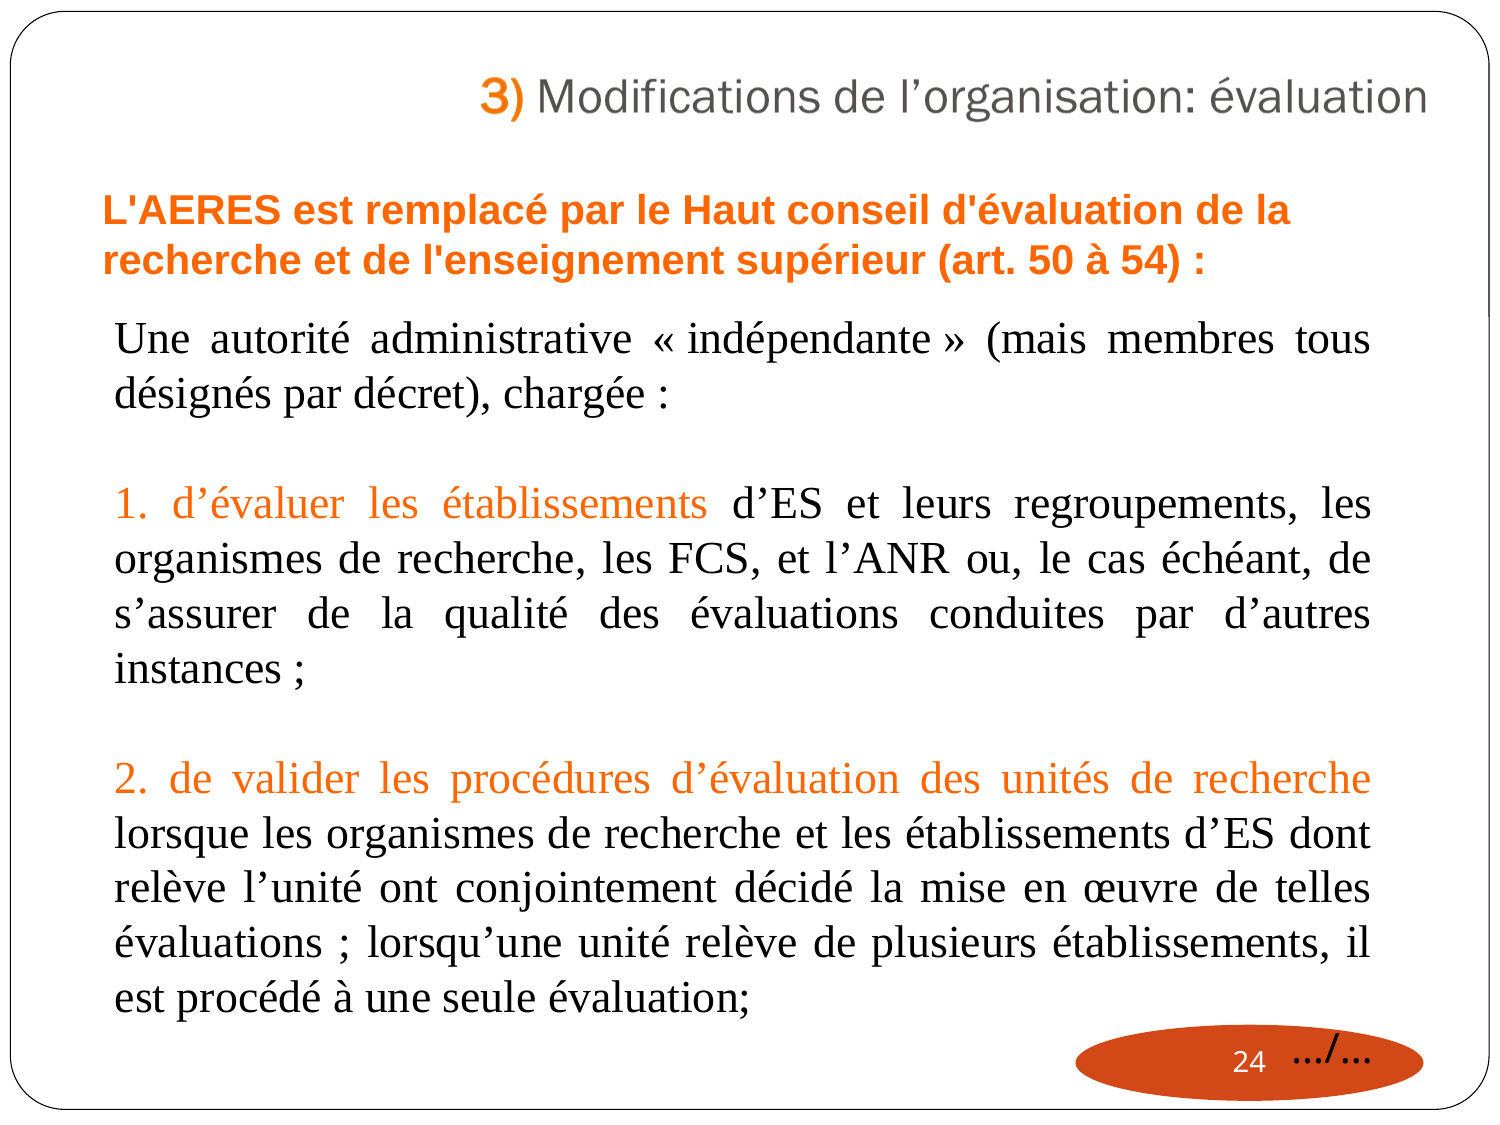

L'AERES est remplacé par le Haut conseil d'évaluation de la recherche et de l'enseignement supérieur (art. 50 à 54) :
Une autorité administrative « indépendante » (mais membres tous désignés par décret), chargée :
1. d’évaluer les établissements d’ES et leurs regroupements, les organismes de recherche, les FCS, et l’ANR ou, le cas échéant, de s’assurer de la qualité des évaluations conduites par d’autres instances ;
2. de valider les procédures d’évaluation des unités de recherche lorsque les organismes de recherche et les établissements d’ES dont relève l’unité ont conjointement décidé la mise en œuvre de telles évaluations ; lorsqu’une unité relève de plusieurs établissements, il est procédé à une seule évaluation;
…/…